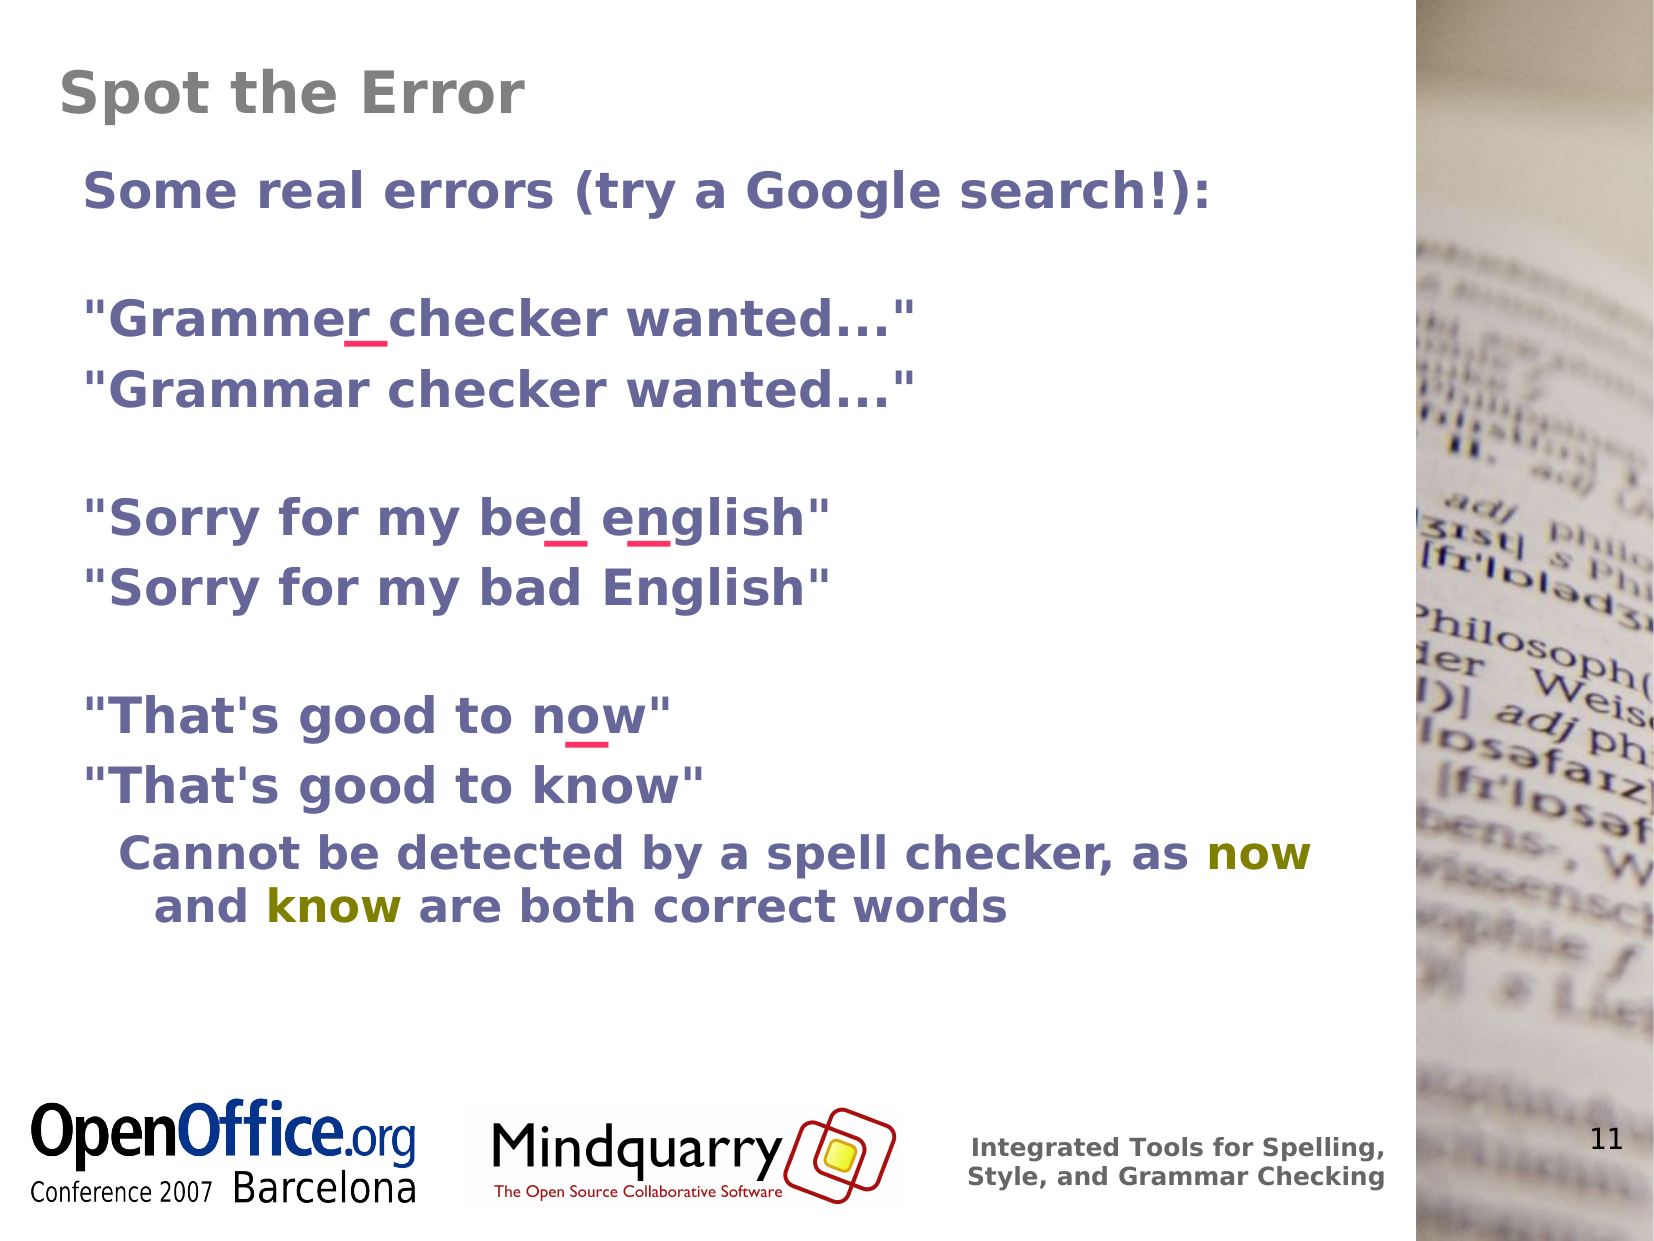

Spot the Error
Some real errors (try a Google search!):
"Grammer checker wanted..."
"Grammar checker wanted..."
"Sorry for my bed english"
"Sorry for my bad English"
"That's good to now"
"That's good to know"
Cannot be detected by a spell checker, as now and know are both correct words
_
_
_
_
11
#